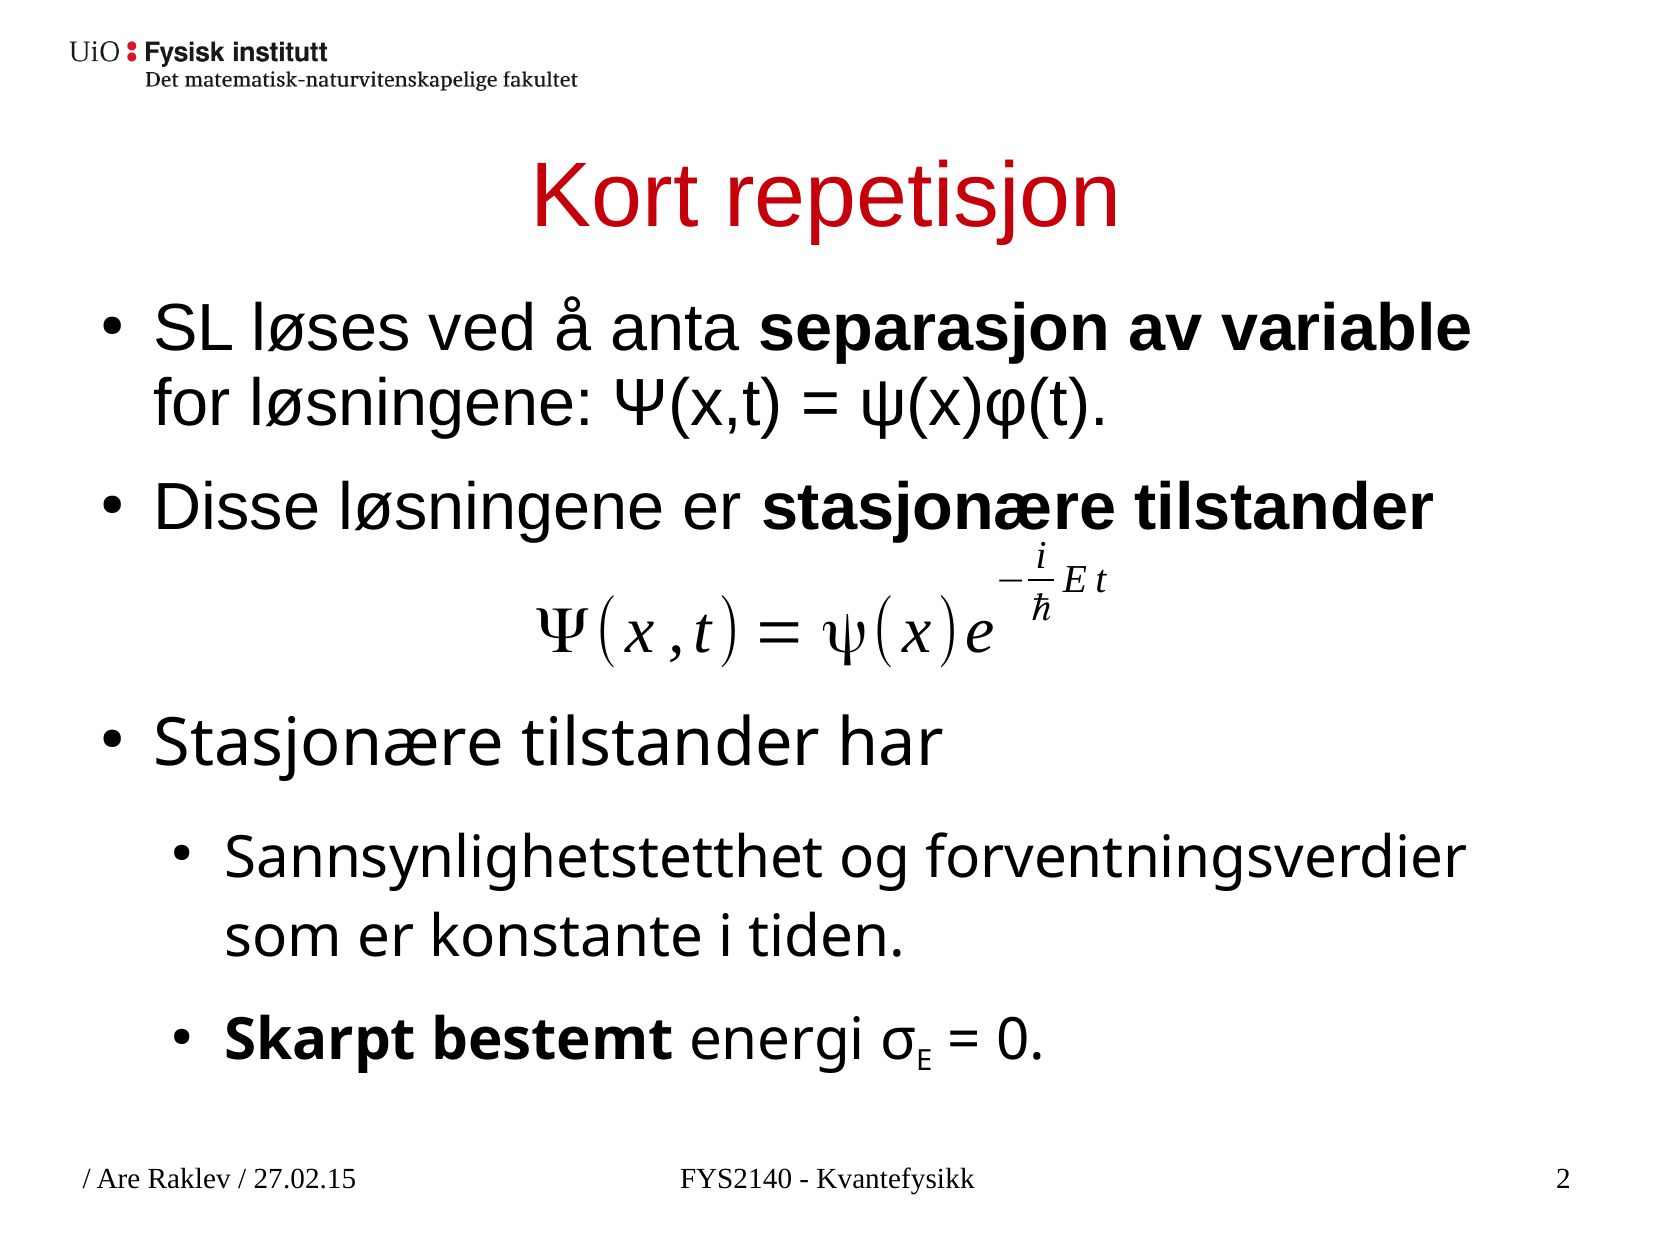

# Kort repetisjon
SL løses ved å anta separasjon av variable for løsningene: Ψ(x,t) = ψ(x)φ(t).
Disse løsningene er stasjonære tilstander
Stasjonære tilstander har
Sannsynlighetstetthet og forventningsverdier som er konstante i tiden.
Skarpt bestemt energi σE = 0.
/ Are Raklev / 27.02.15
FYS2140 - Kvantefysikk
2